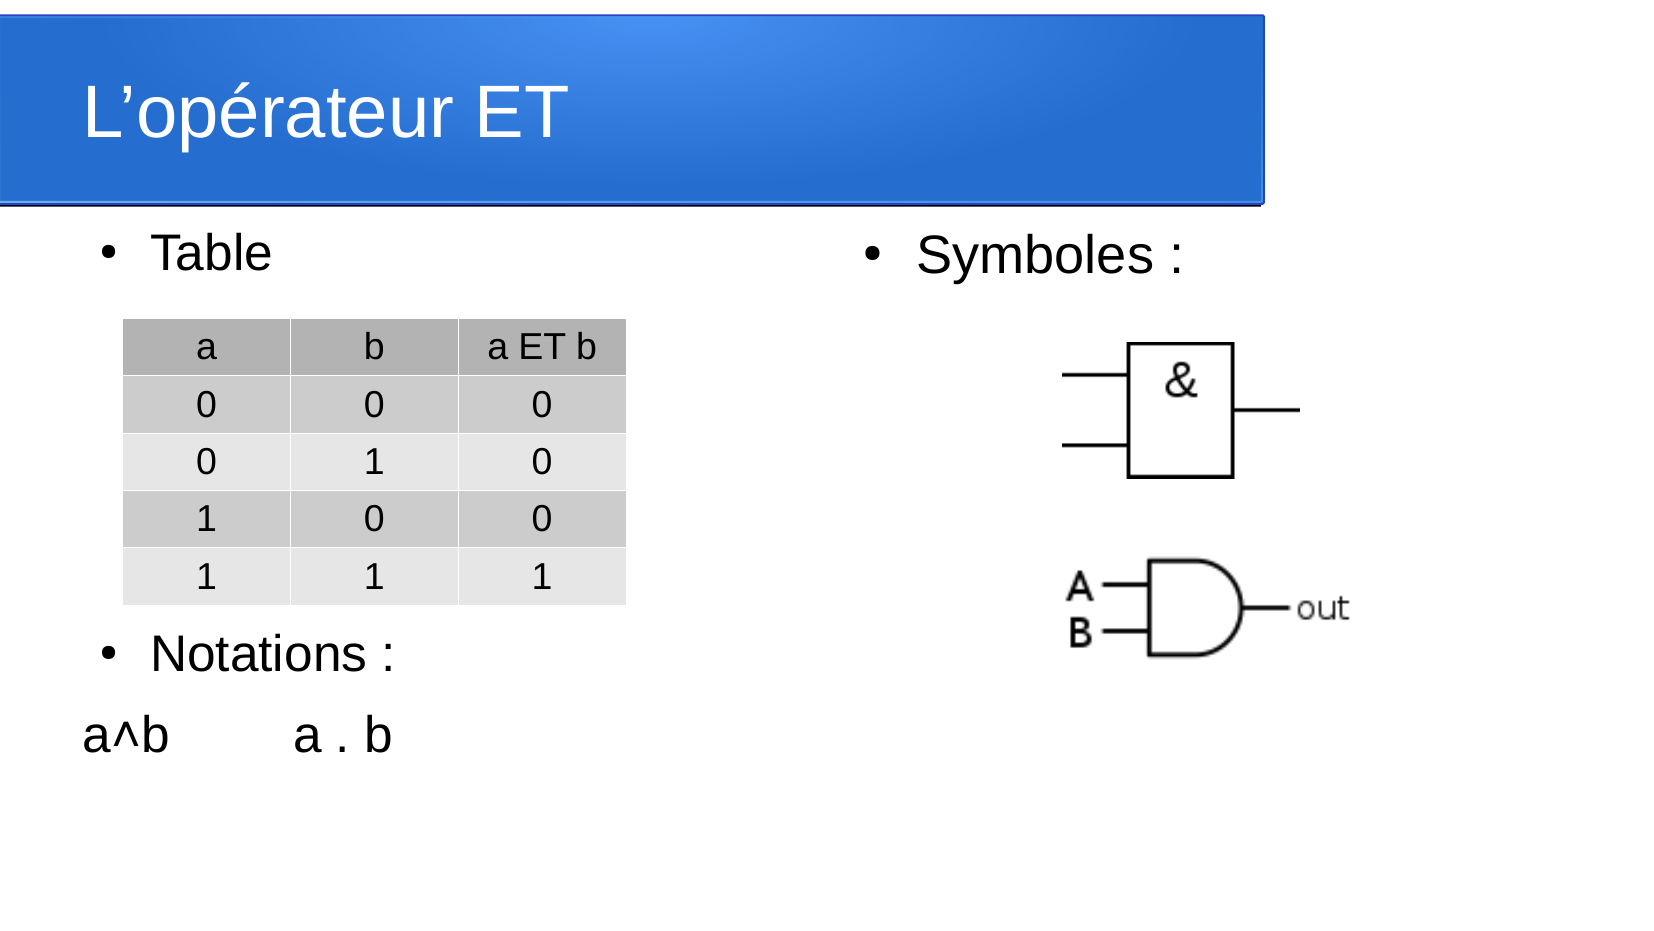

# L’opérateur ET
Table
Notations :
a˄b 		a . b
Symboles :
| a | b | a ET b |
| --- | --- | --- |
| 0 | 0 | 0 |
| 0 | 1 | 0 |
| 1 | 0 | 0 |
| 1 | 1 | 1 |